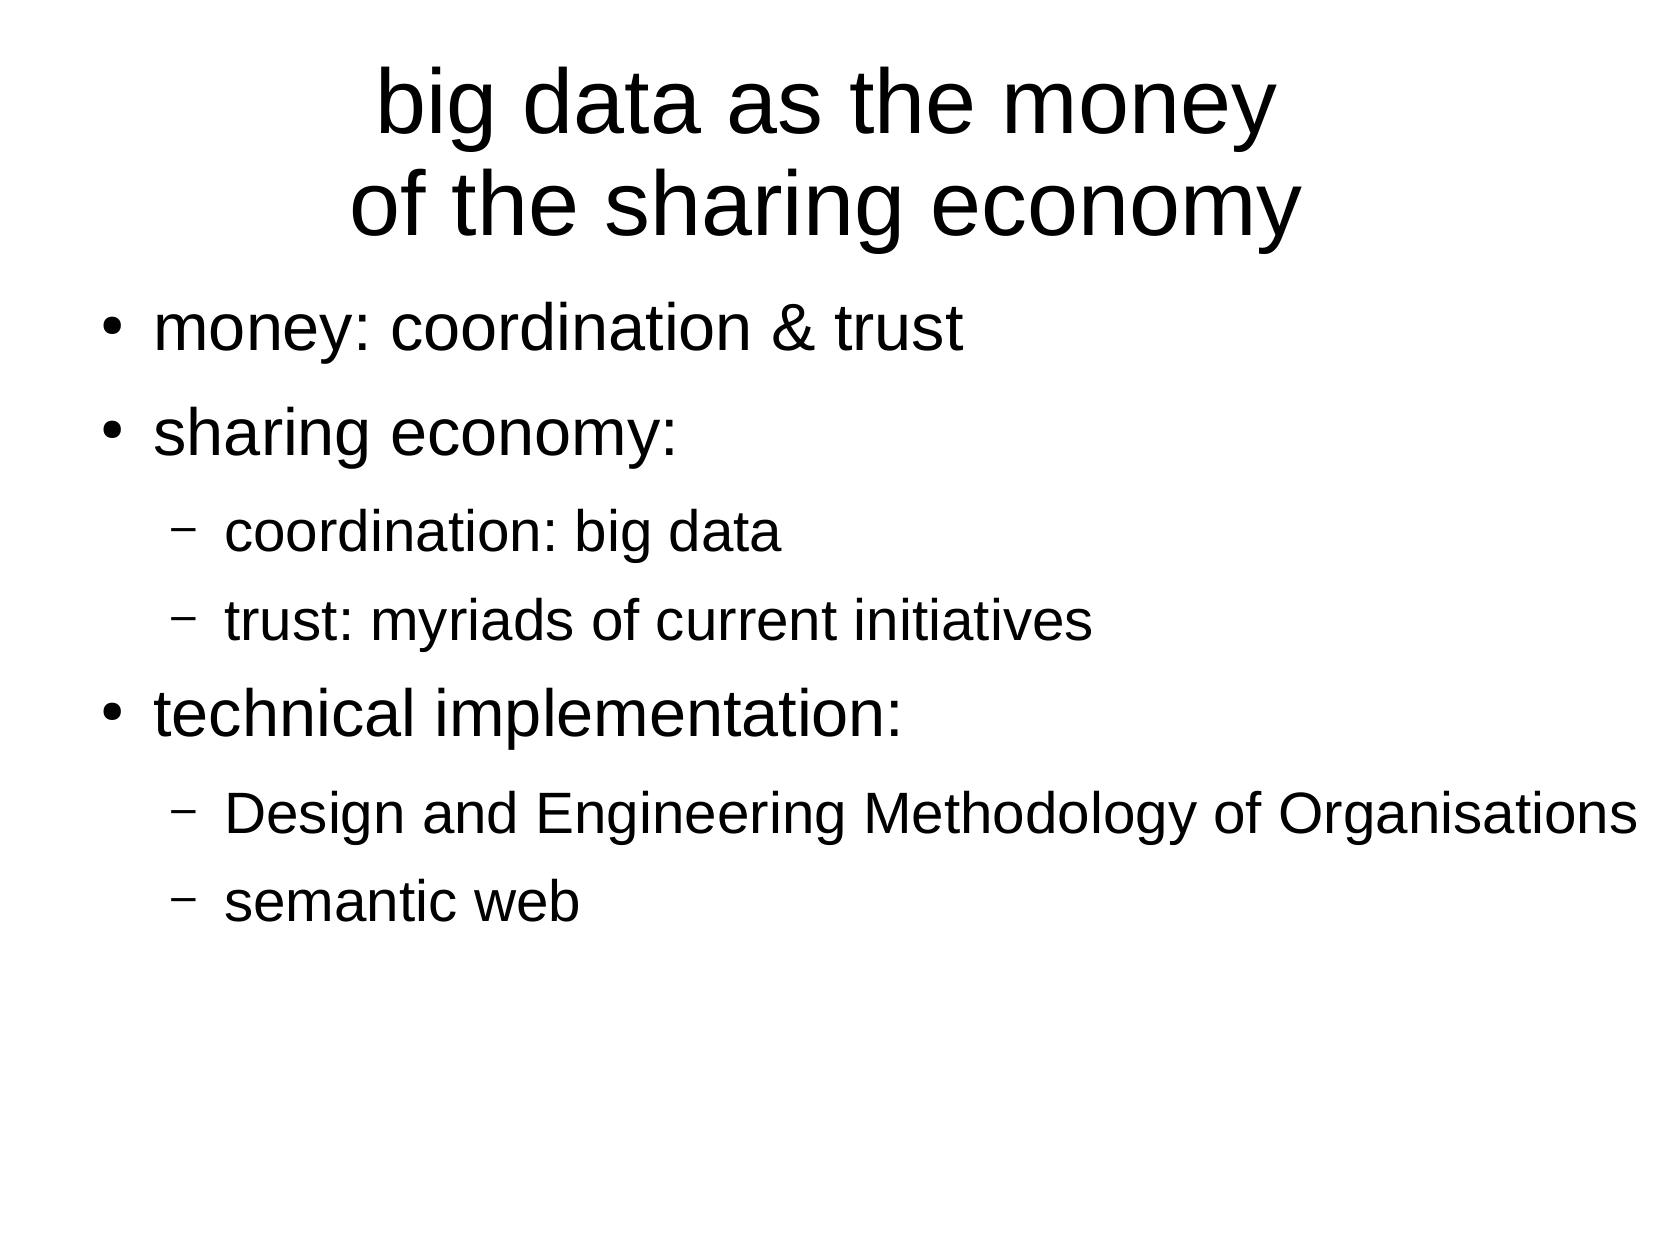

# big data as the money of the sharing economy
money: coordination & trust
sharing economy:
coordination: big data
trust: myriads of current initiatives
technical implementation:
Design and Engineering Methodology of Organisations
semantic web